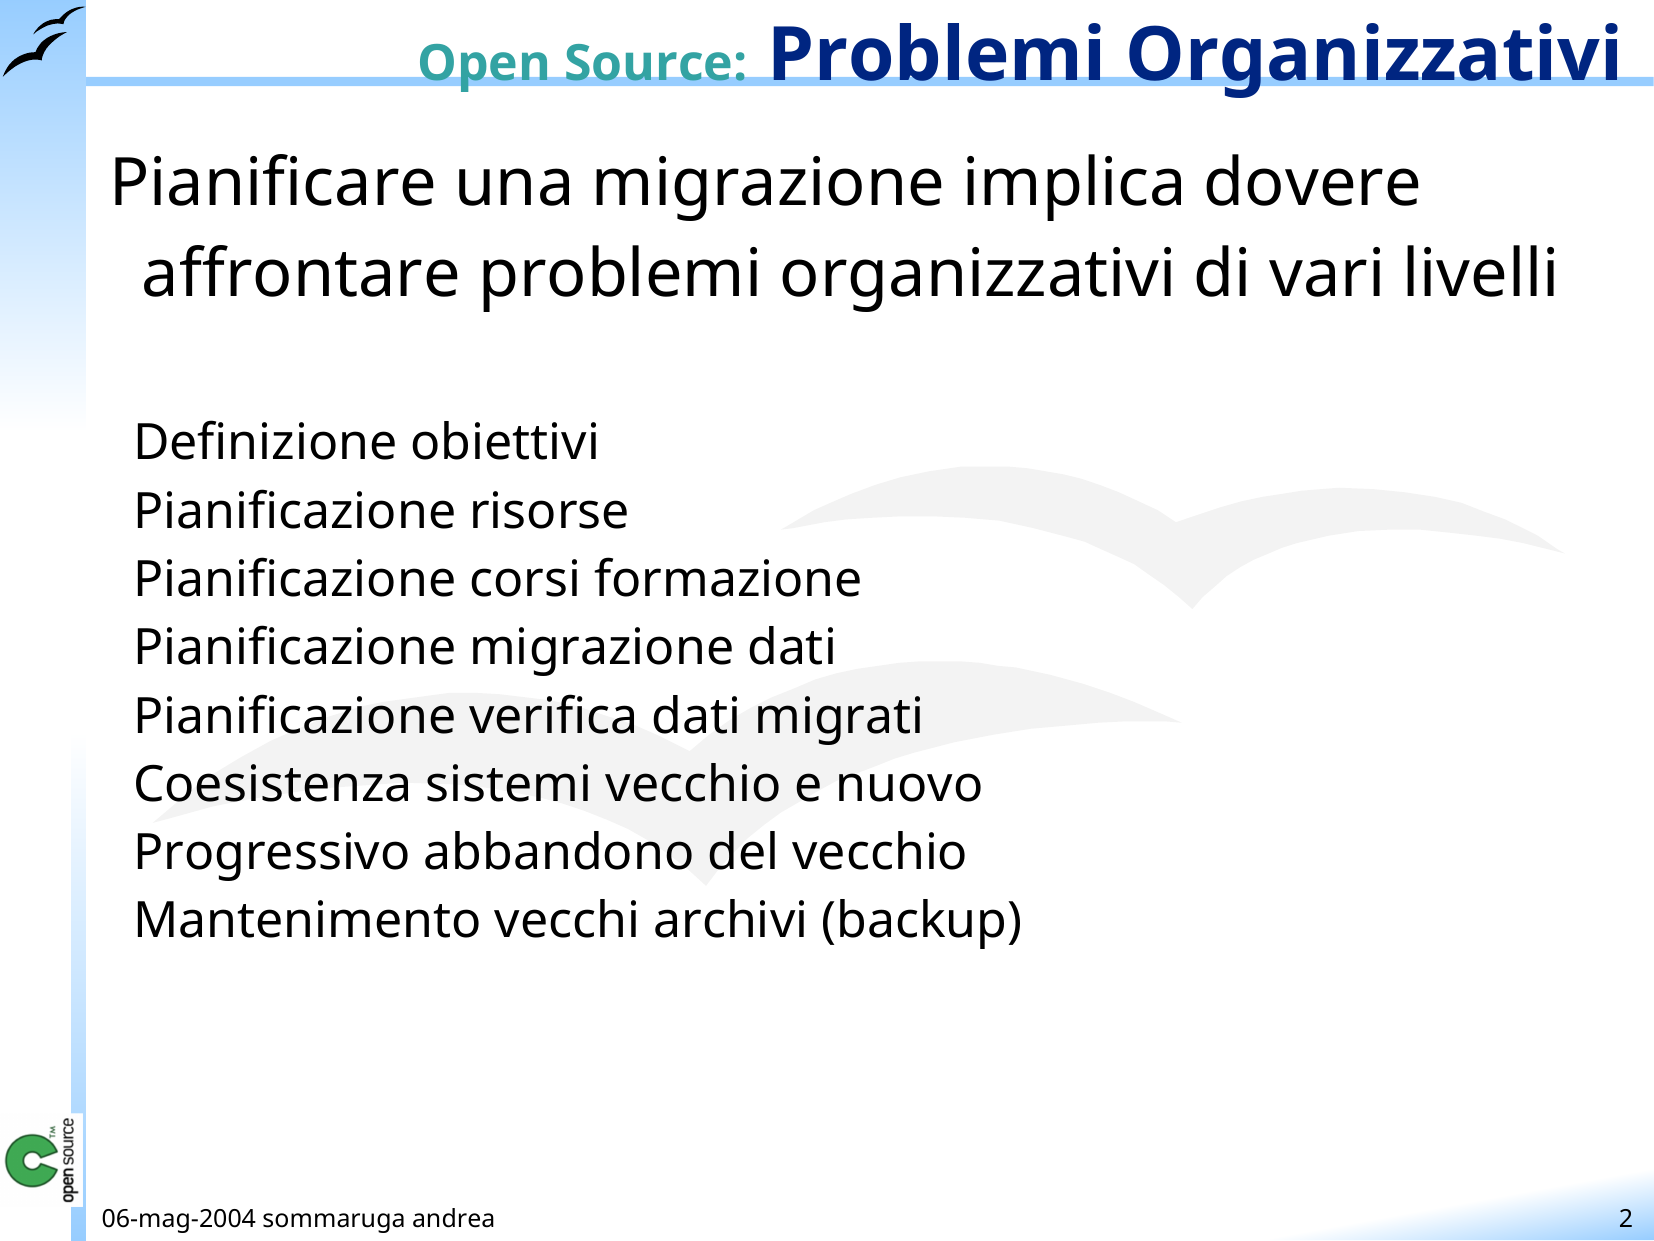

# Open Source: Problemi Organizzativi
Pianificare una migrazione implica dovere affrontare problemi organizzativi di vari livelli
Definizione obiettivi
Pianificazione risorse
Pianificazione corsi formazione
Pianificazione migrazione dati
Pianificazione verifica dati migrati
Coesistenza sistemi vecchio e nuovo
Progressivo abbandono del vecchio
Mantenimento vecchi archivi (backup)